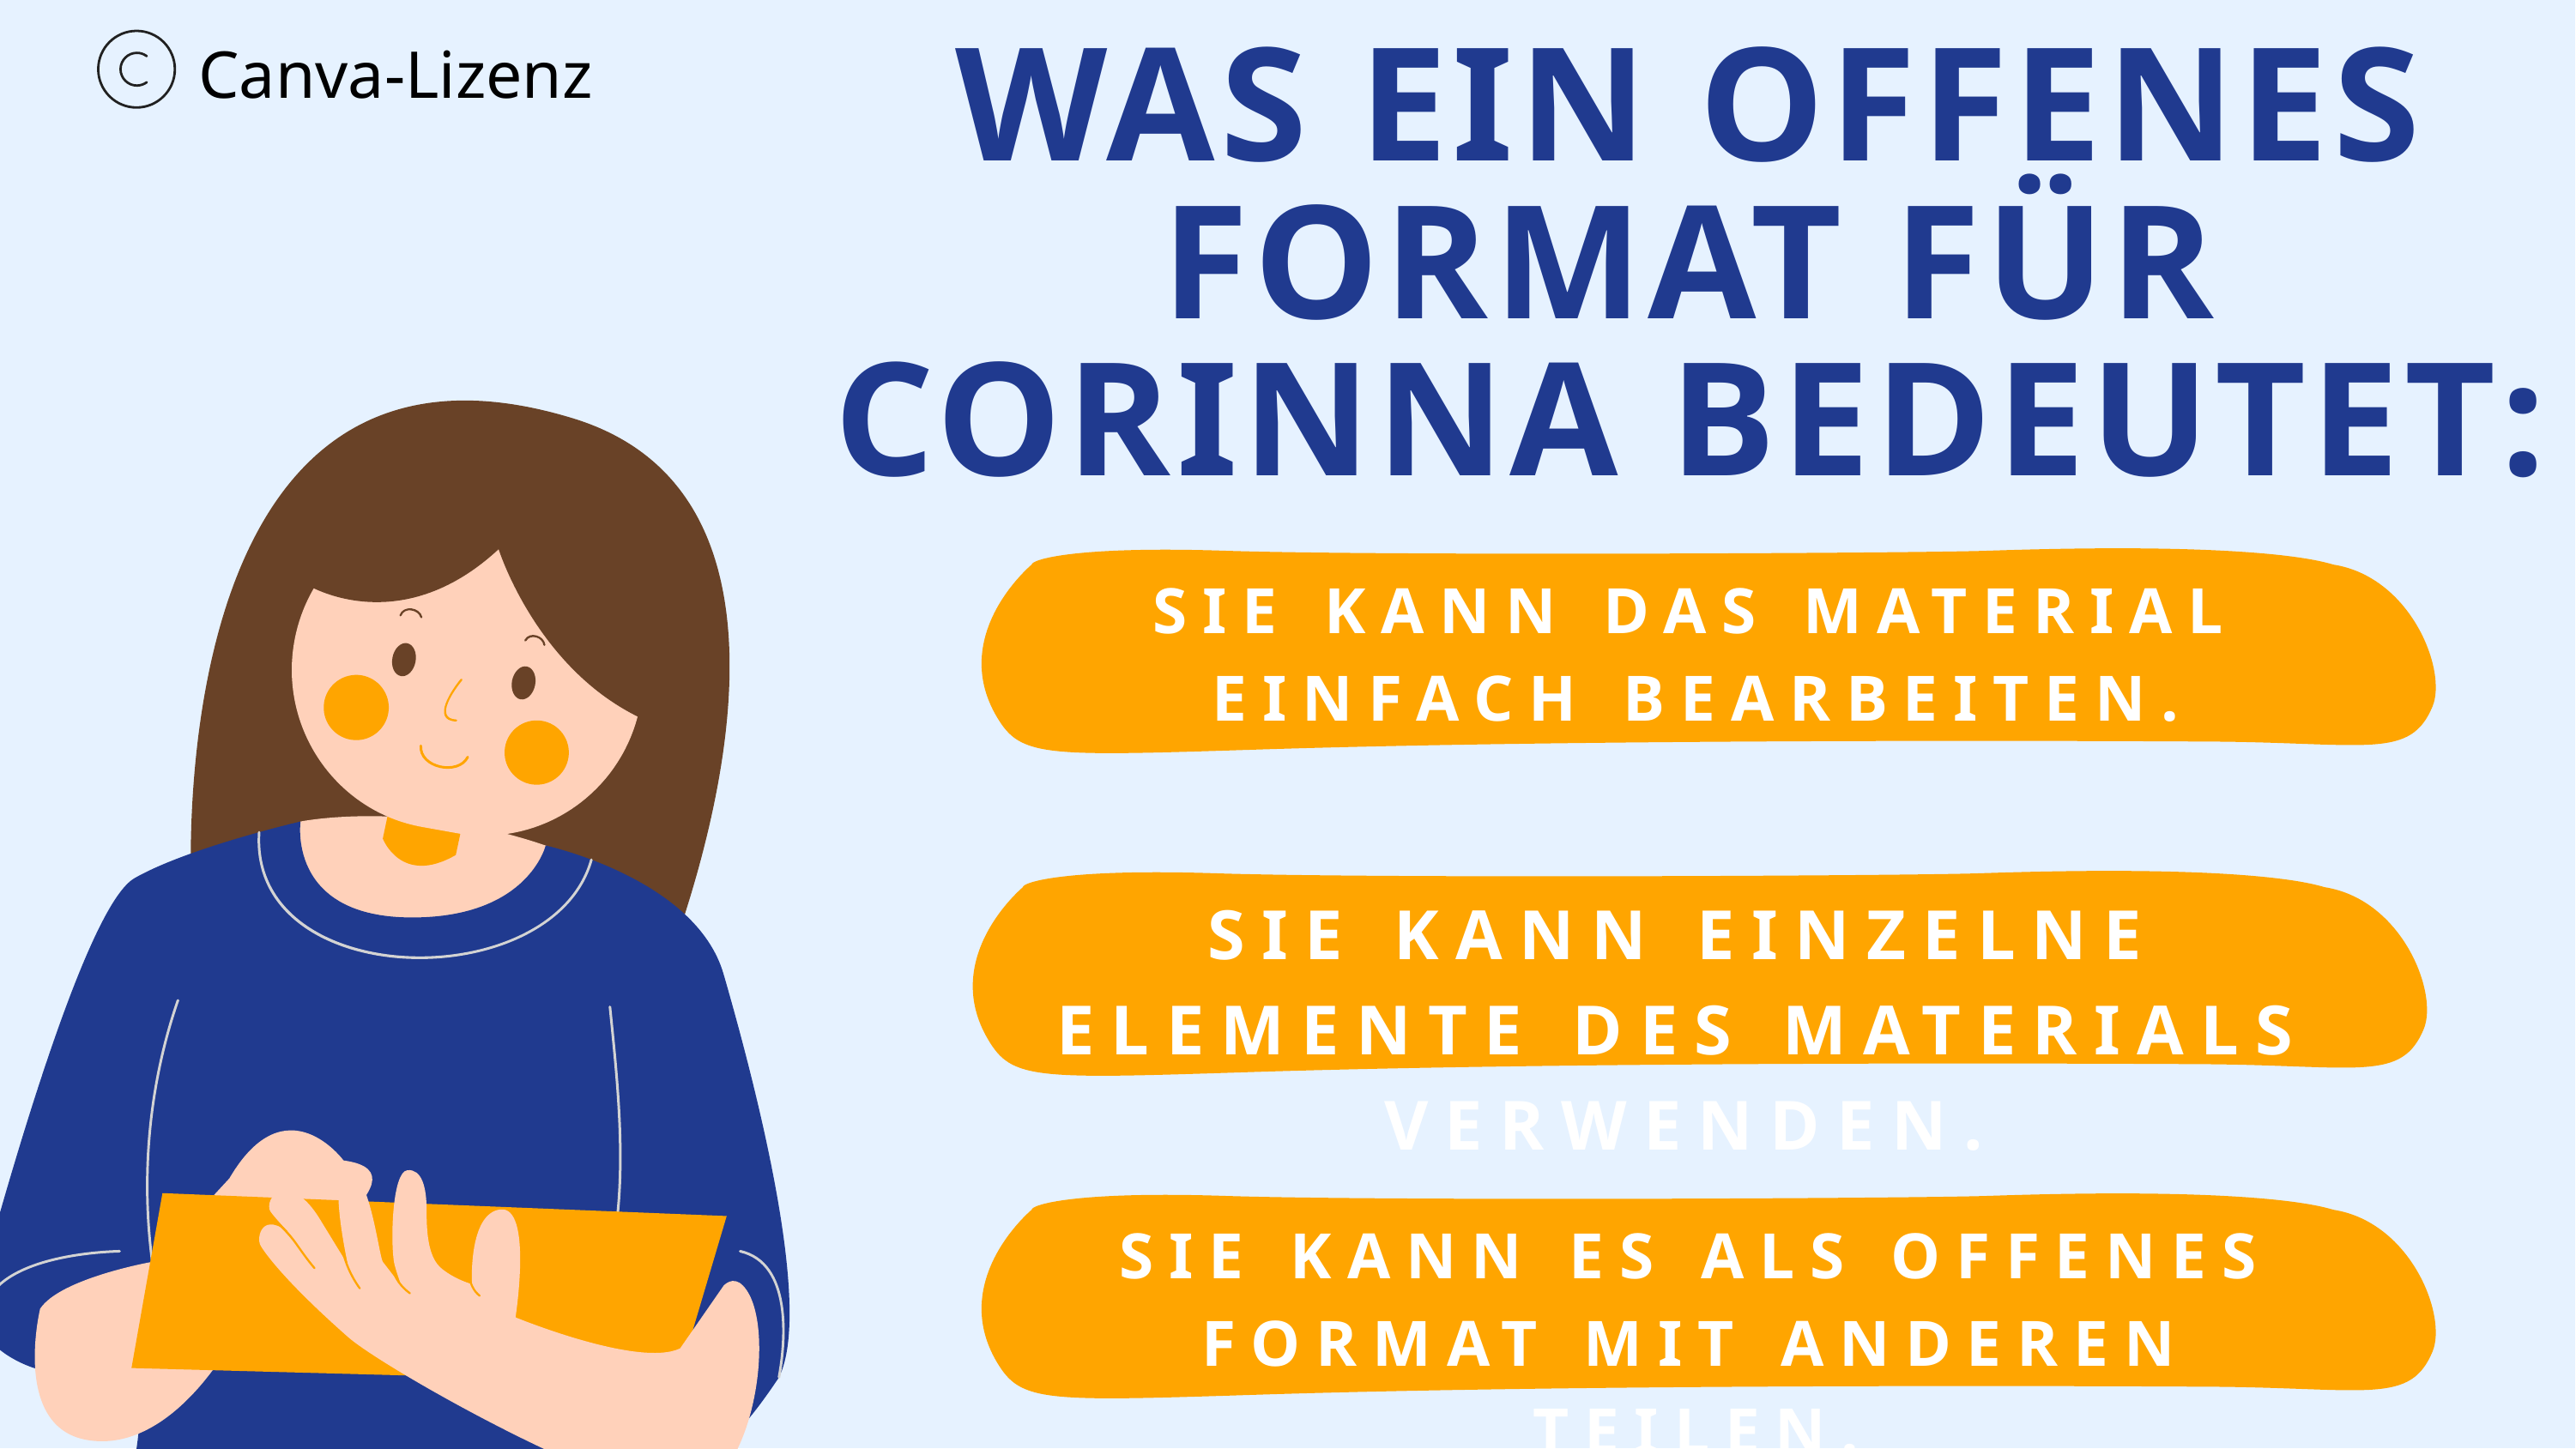

Canva-Lizenz
WAS EIN OFFENES FORMAT FÜR CORINNA BEDEUTET:
SIE KANN DAS MATERIAL EINFACH BEARBEITEN.
SIE KANN EINZELNE ELEMENTE DES MATERIALS VERWENDEN.
SIE KANN ES ALS OFFENES FORMAT MIT ANDEREN TEILEN.